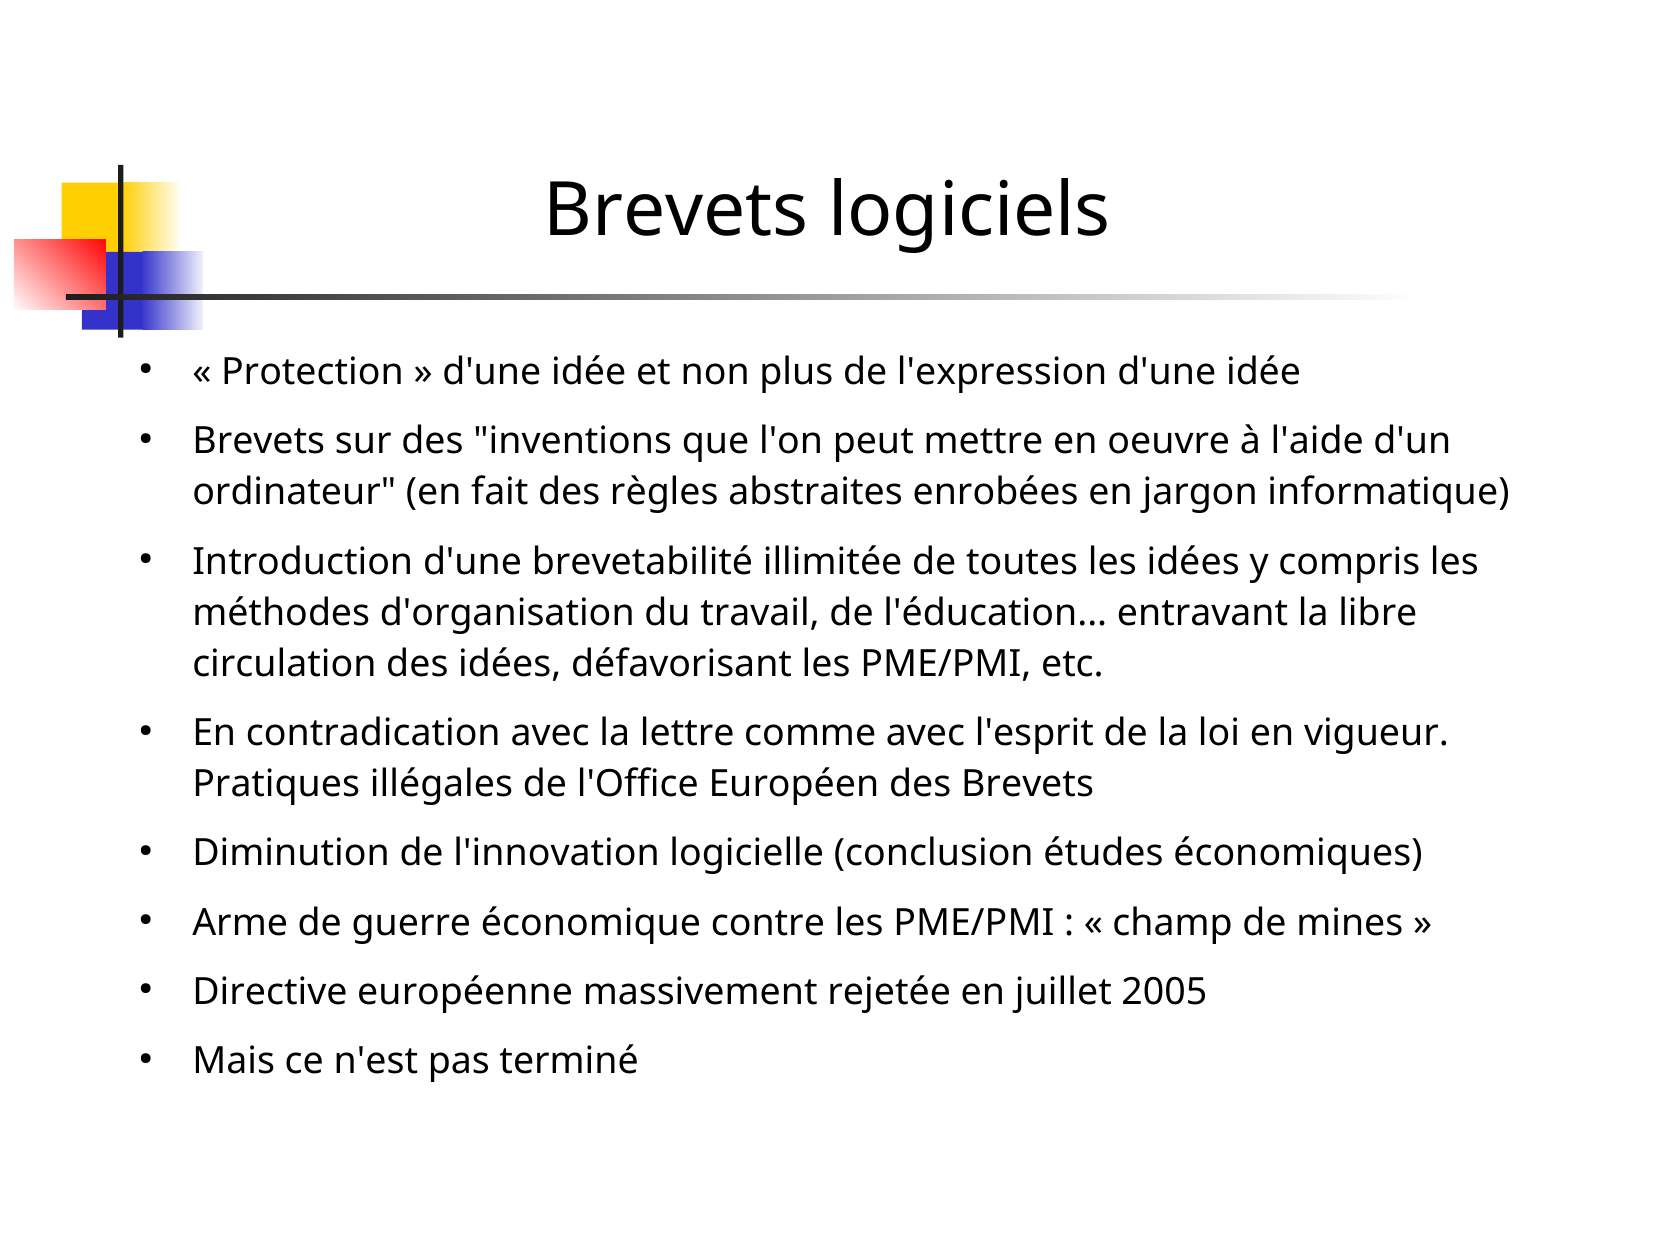

# Brevets logiciels
« Protection » d'une idée et non plus de l'expression d'une idée
Brevets sur des "inventions que l'on peut mettre en oeuvre à l'aide d'un ordinateur" (en fait des règles abstraites enrobées en jargon informatique)
Introduction d'une brevetabilité illimitée de toutes les idées y compris les méthodes d'organisation du travail, de l'éducation... entravant la libre circulation des idées, défavorisant les PME/PMI, etc.
En contradication avec la lettre comme avec l'esprit de la loi en vigueur. Pratiques illégales de l'Office Européen des Brevets
Diminution de l'innovation logicielle (conclusion études économiques)
Arme de guerre économique contre les PME/PMI : « champ de mines »
Directive européenne massivement rejetée en juillet 2005
Mais ce n'est pas terminé